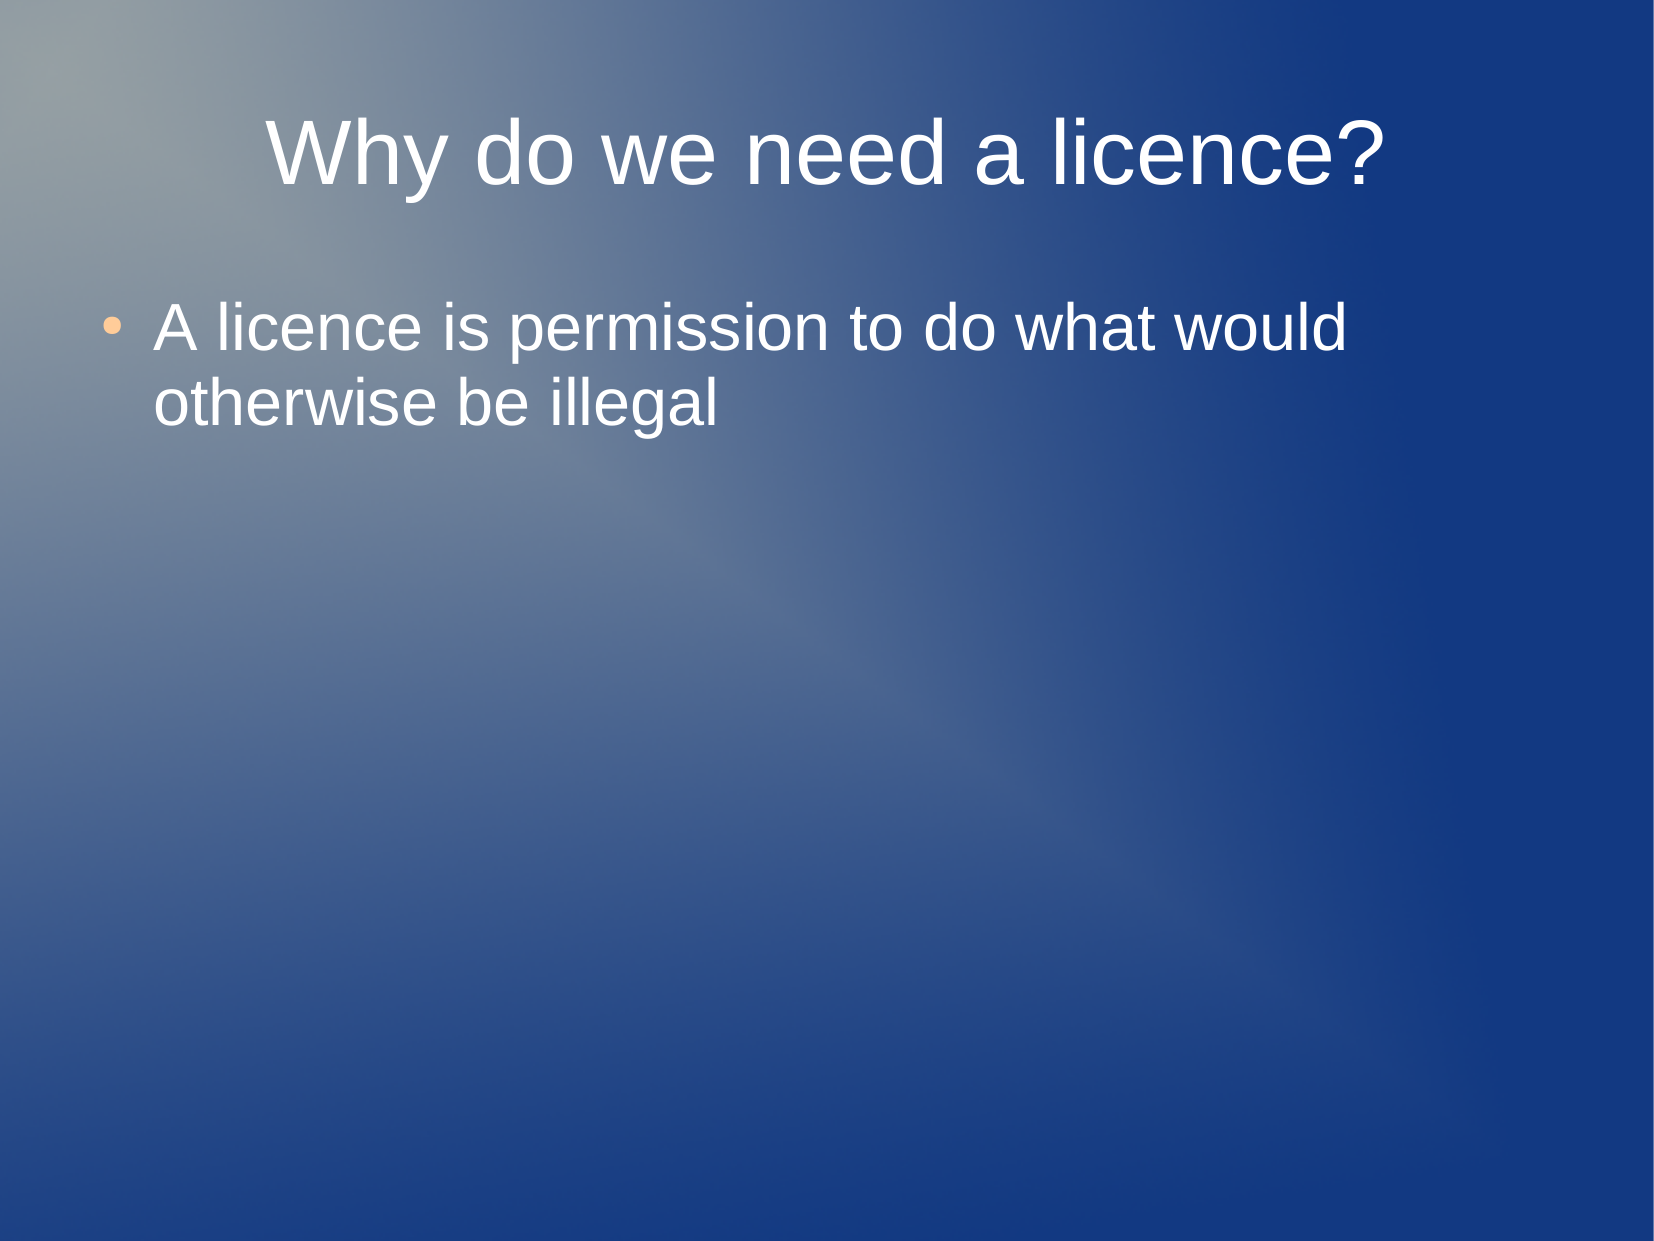

# Why do we need a licence?
A licence is permission to do what would otherwise be illegal